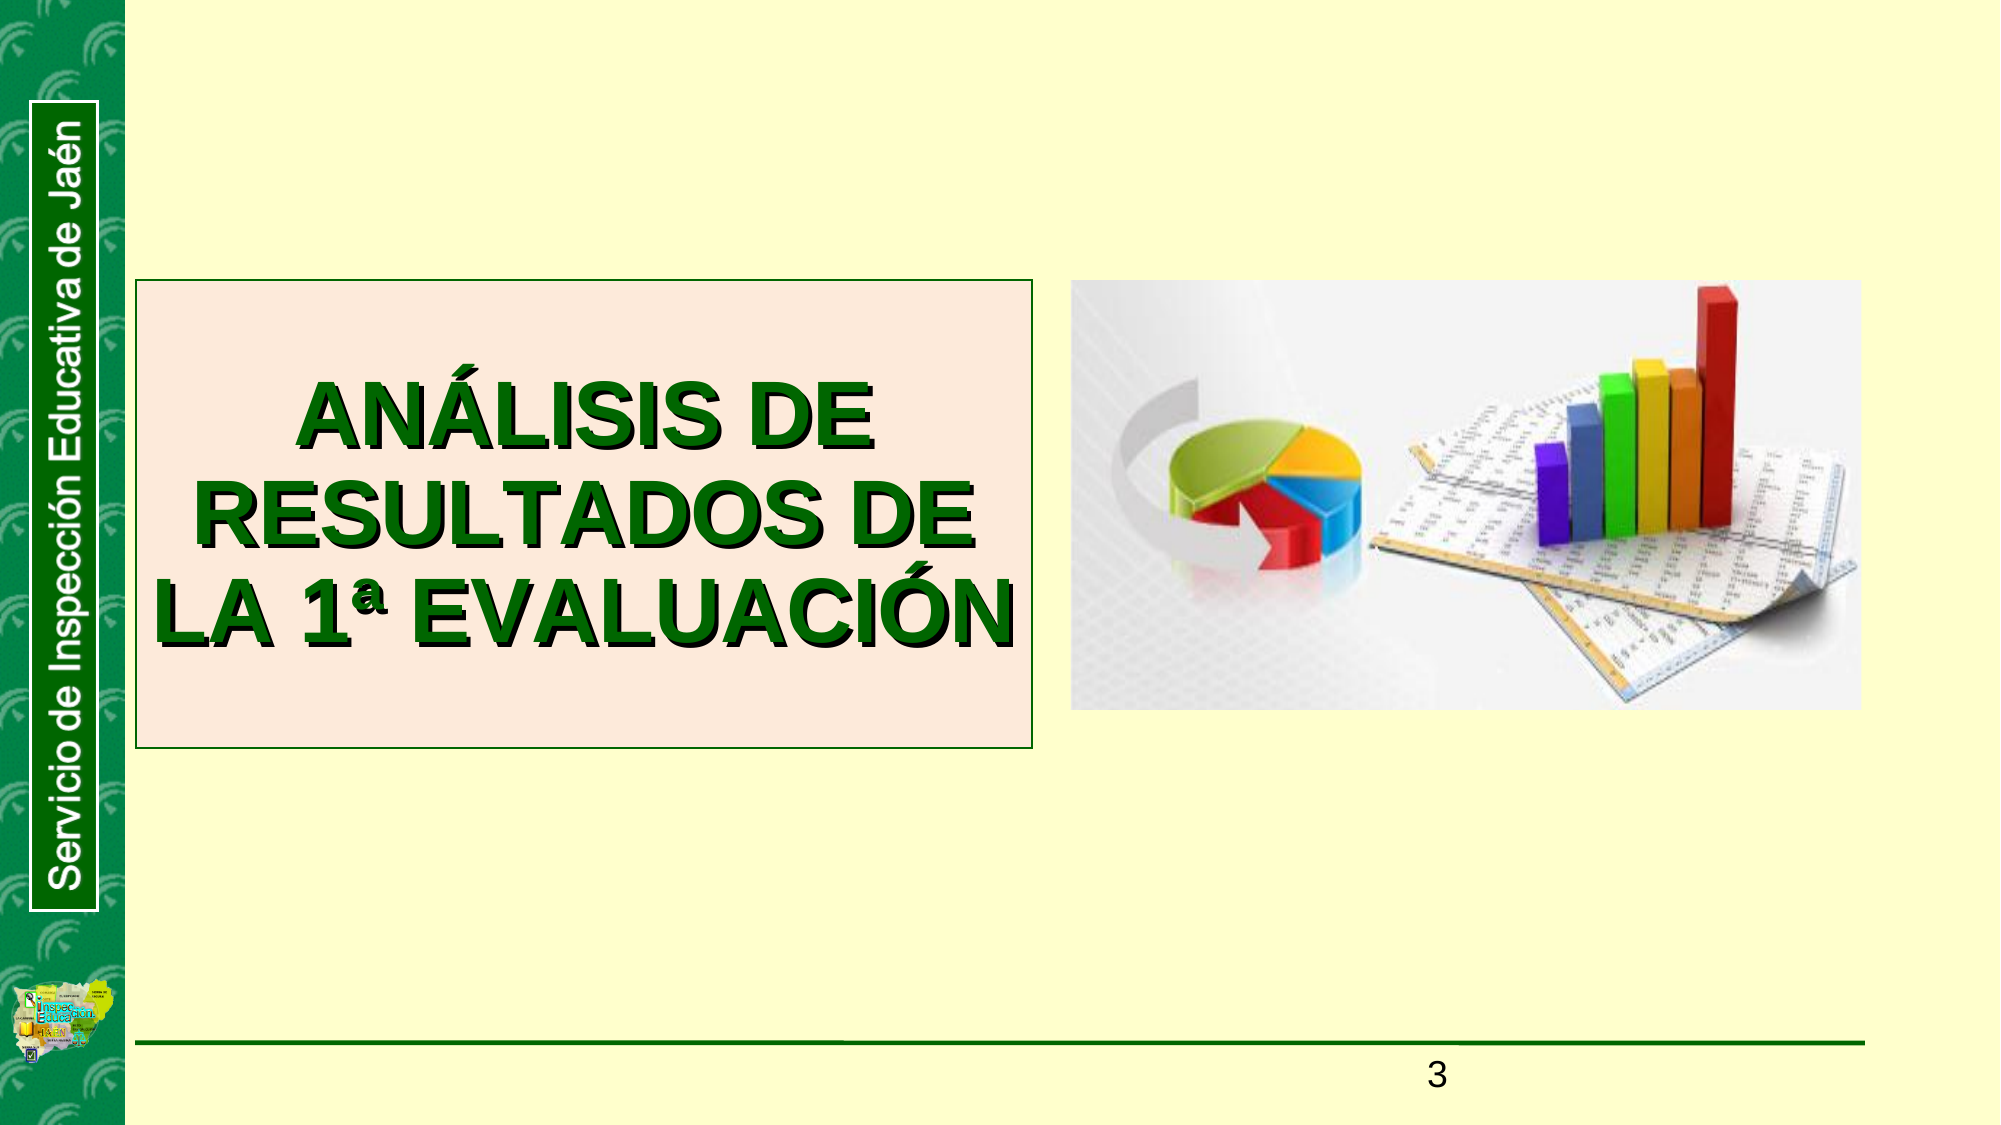

ANÁLISIS DE RESULTADOS DE LA 1ª EVALUACIÓN